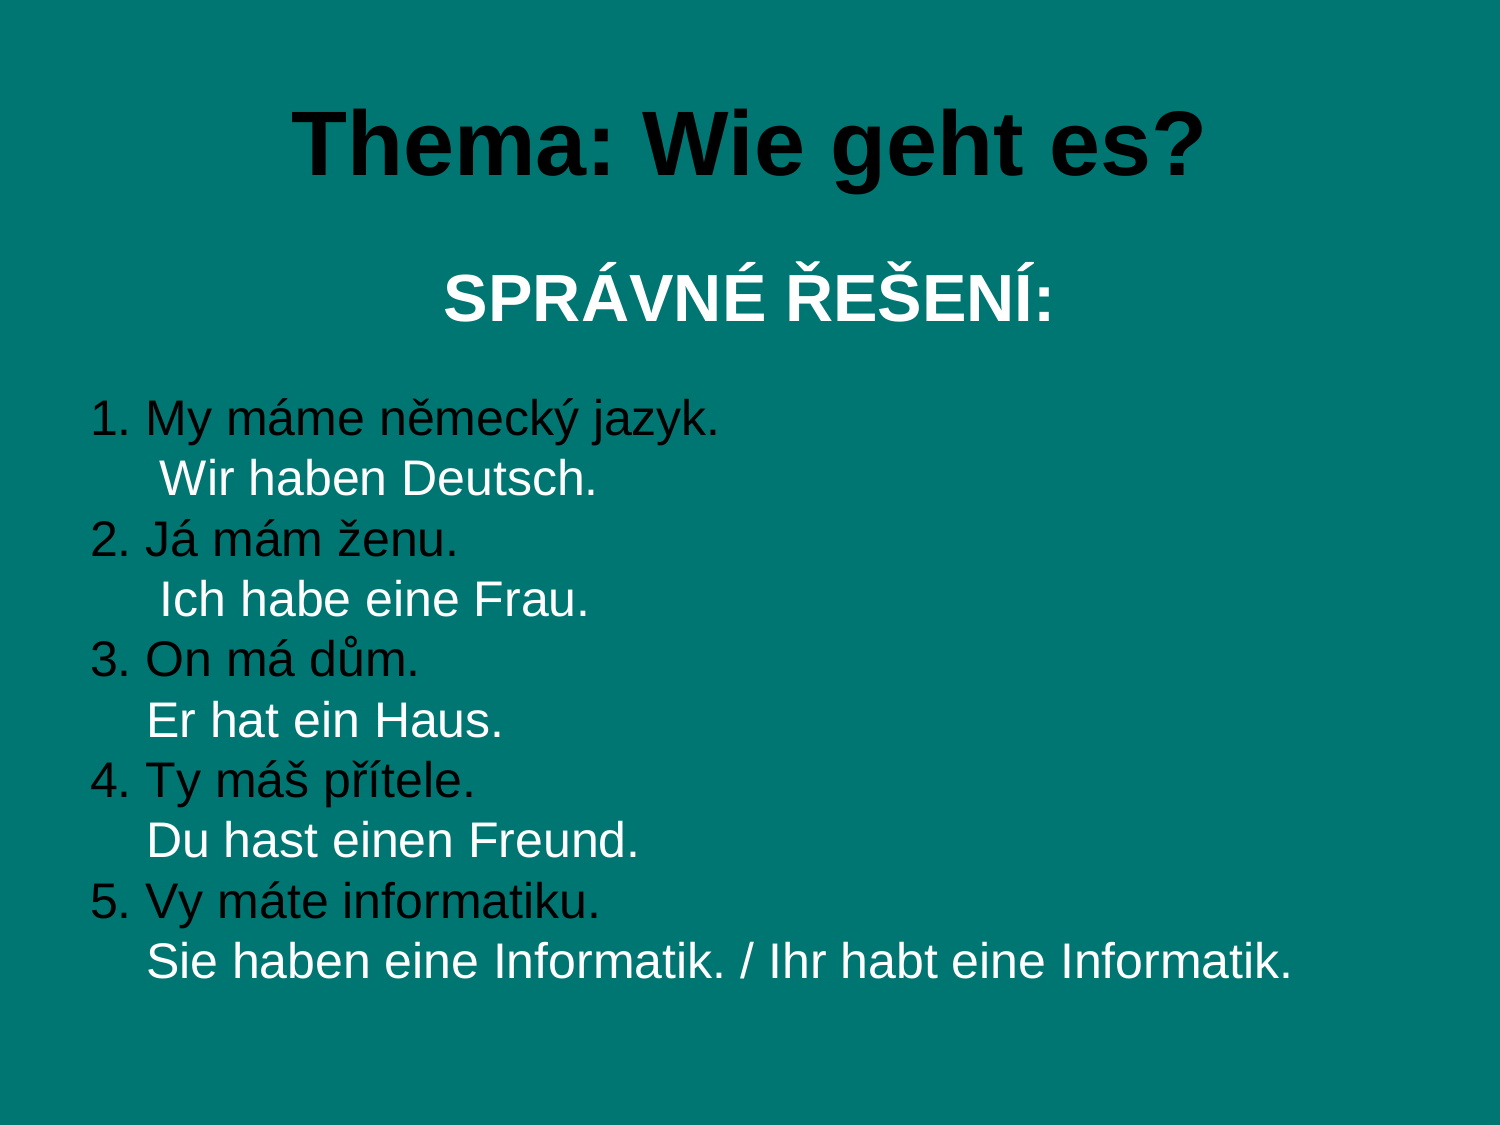

# Thema: Wie geht es?
SPRÁVNÉ ŘEŠENÍ:
1. My máme německý jazyk.
 Wir haben Deutsch.
2. Já mám ženu.
 Ich habe eine Frau.
3. On má dům.
	Er hat ein Haus.
4. Ty máš přítele.
	Du hast einen Freund.
5. Vy máte informatiku.
	Sie haben eine Informatik. / Ihr habt eine Informatik.